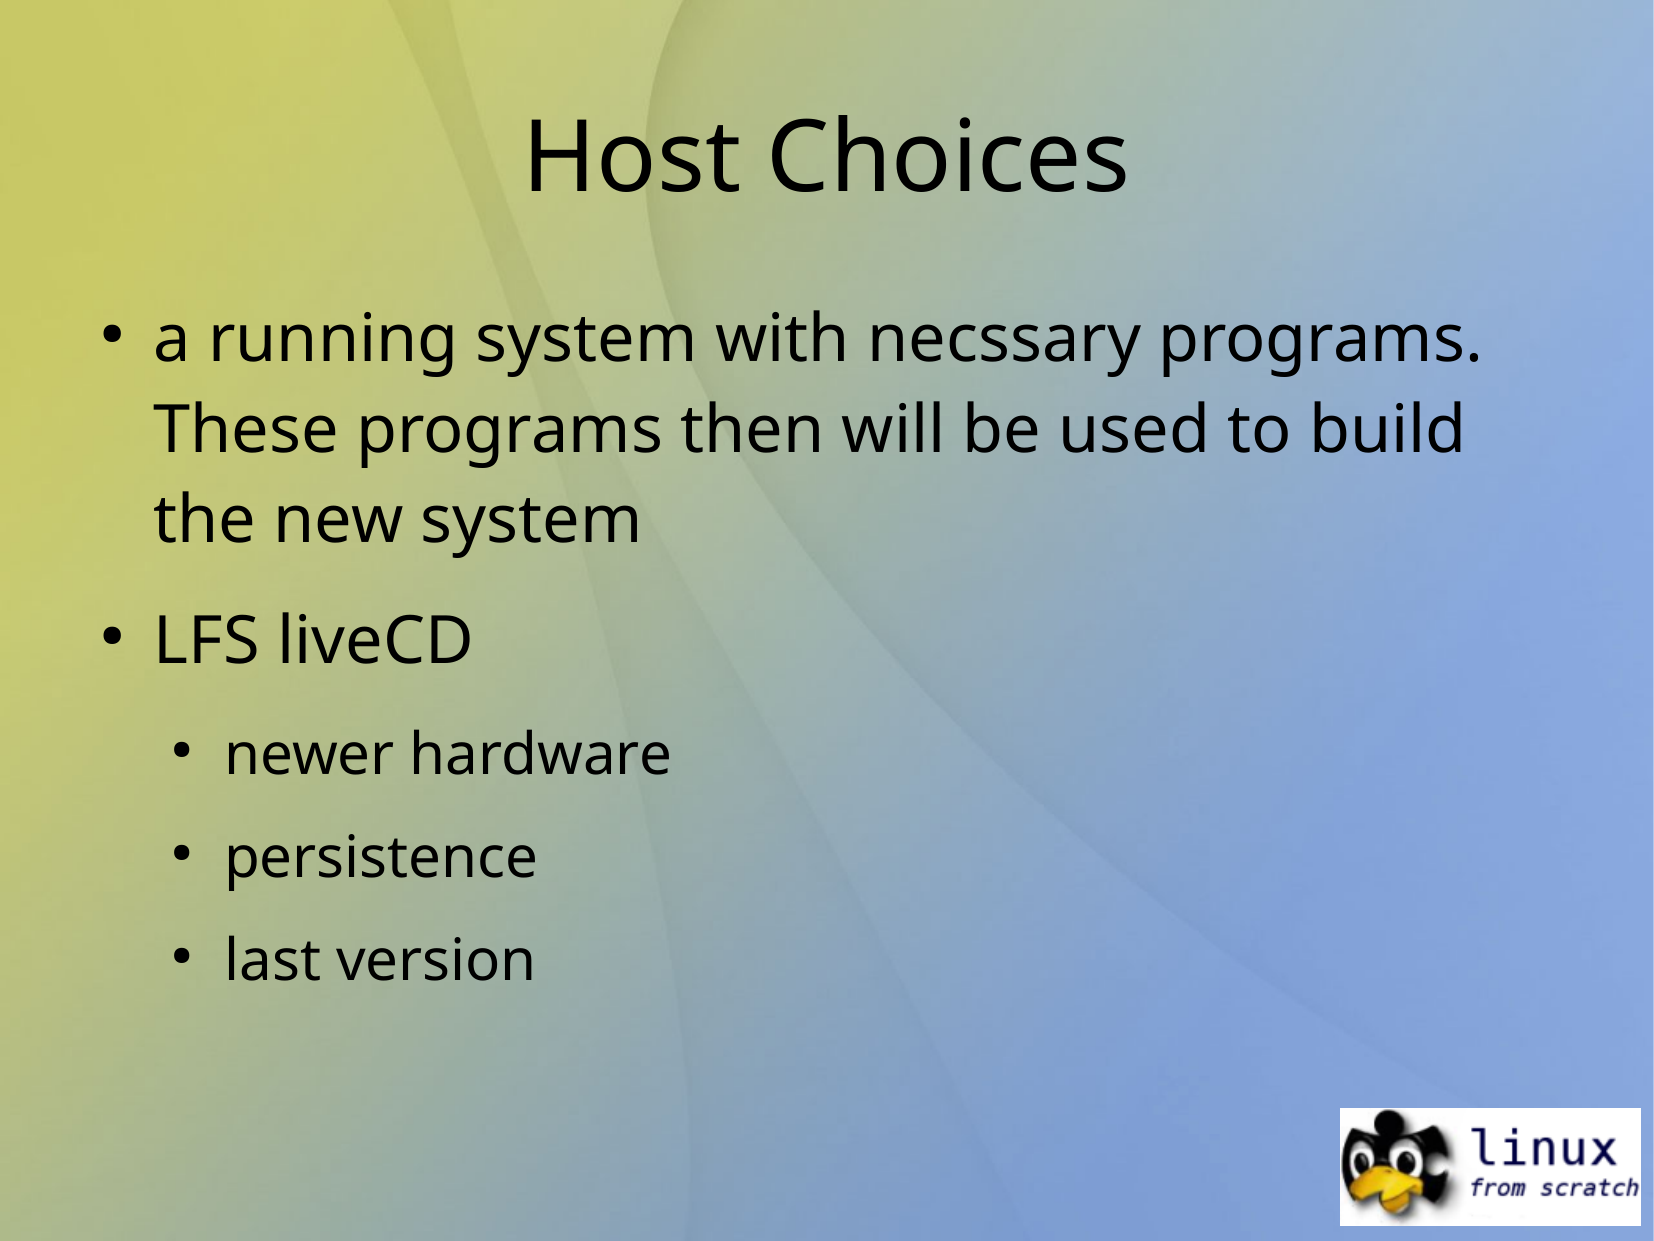

# Host Choices
a running system with necssary programs. These programs then will be used to build the new system
LFS liveCD
newer hardware
persistence
last version